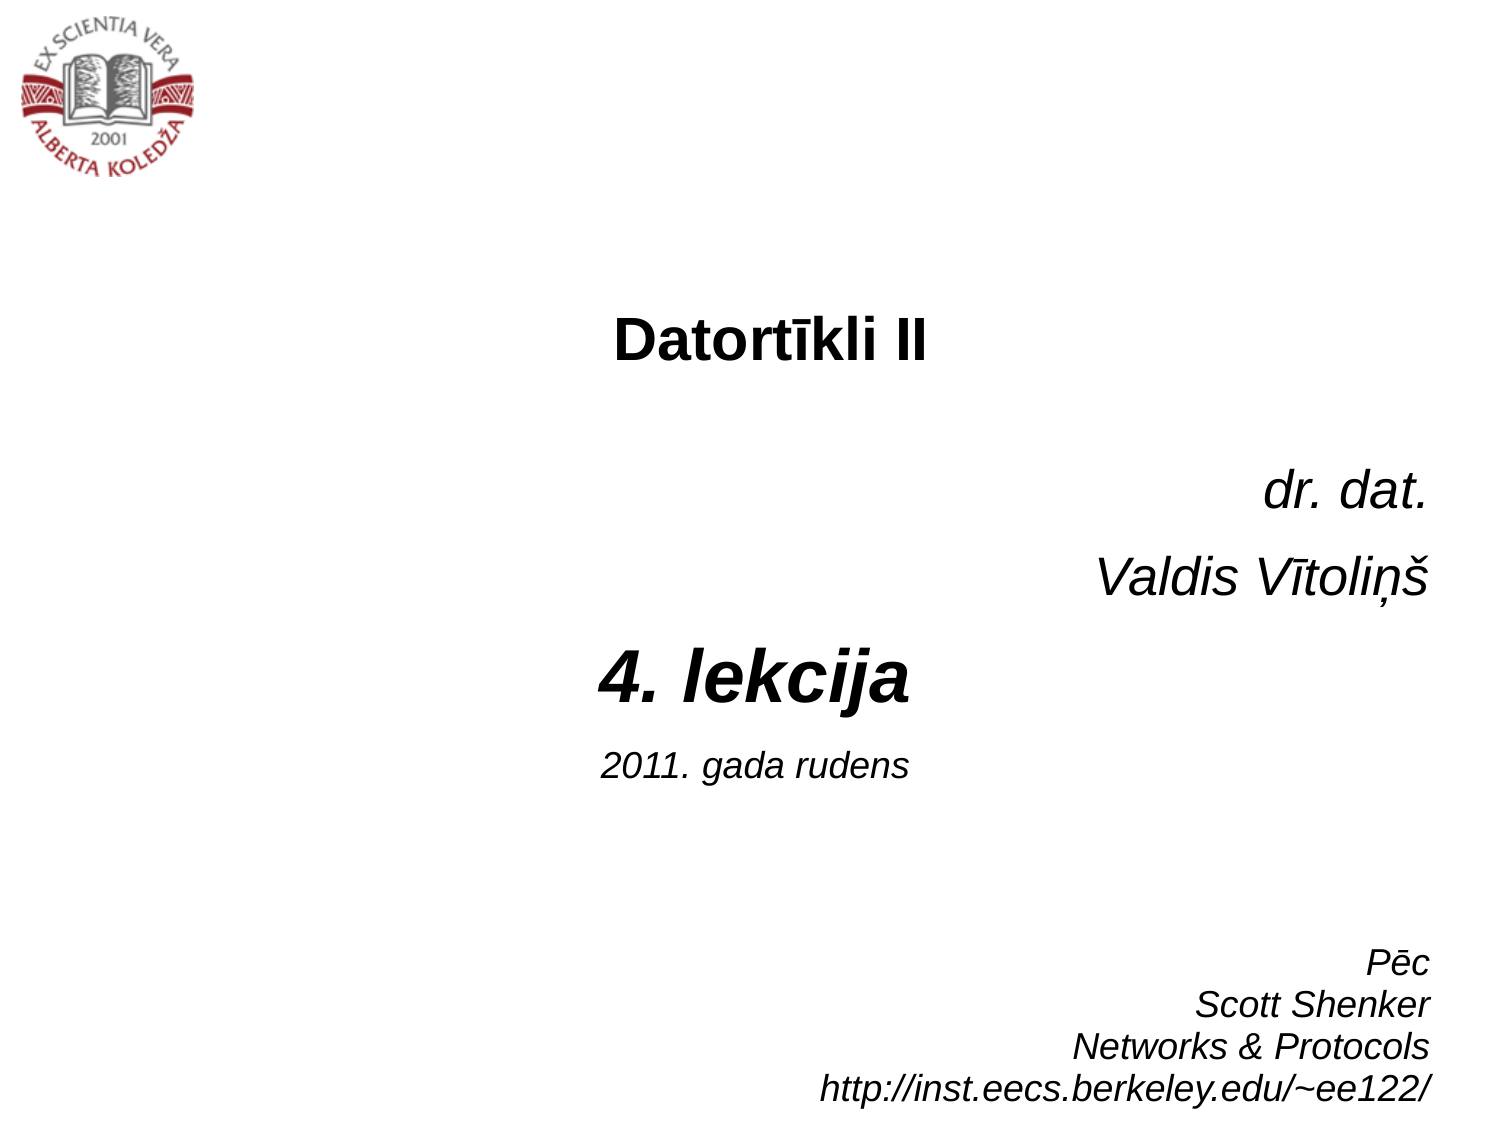

# Datortīkli II
dr. dat.
Valdis Vītoliņš
4. lekcija
2011. gada rudens
Pēc
Scott Shenker
Networks & Protocols
http://inst.eecs.berkeley.edu/~ee122/